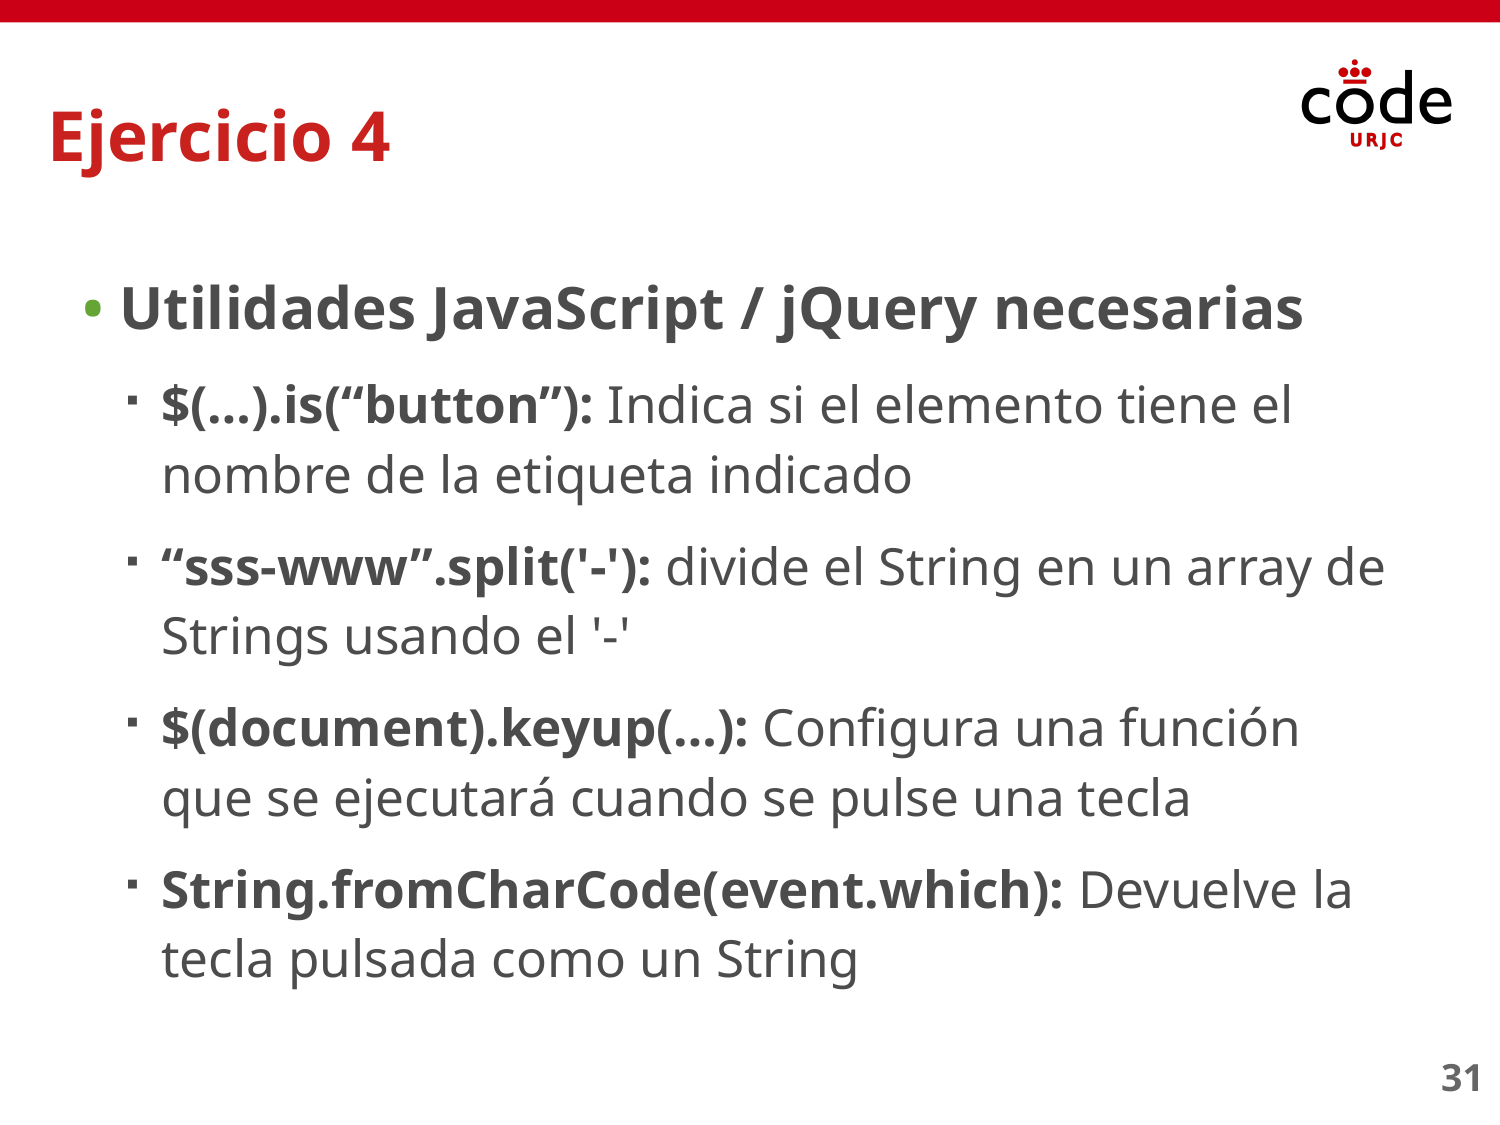

# Ejercicio 4
Utilidades JavaScript / jQuery necesarias
$(…).is(“button”): Indica si el elemento tiene el nombre de la etiqueta indicado
“sss-www”.split('-'): divide el String en un array de Strings usando el '-'
$(document).keyup(…): Configura una función que se ejecutará cuando se pulse una tecla
String.fromCharCode(event.which): Devuelve la tecla pulsada como un String